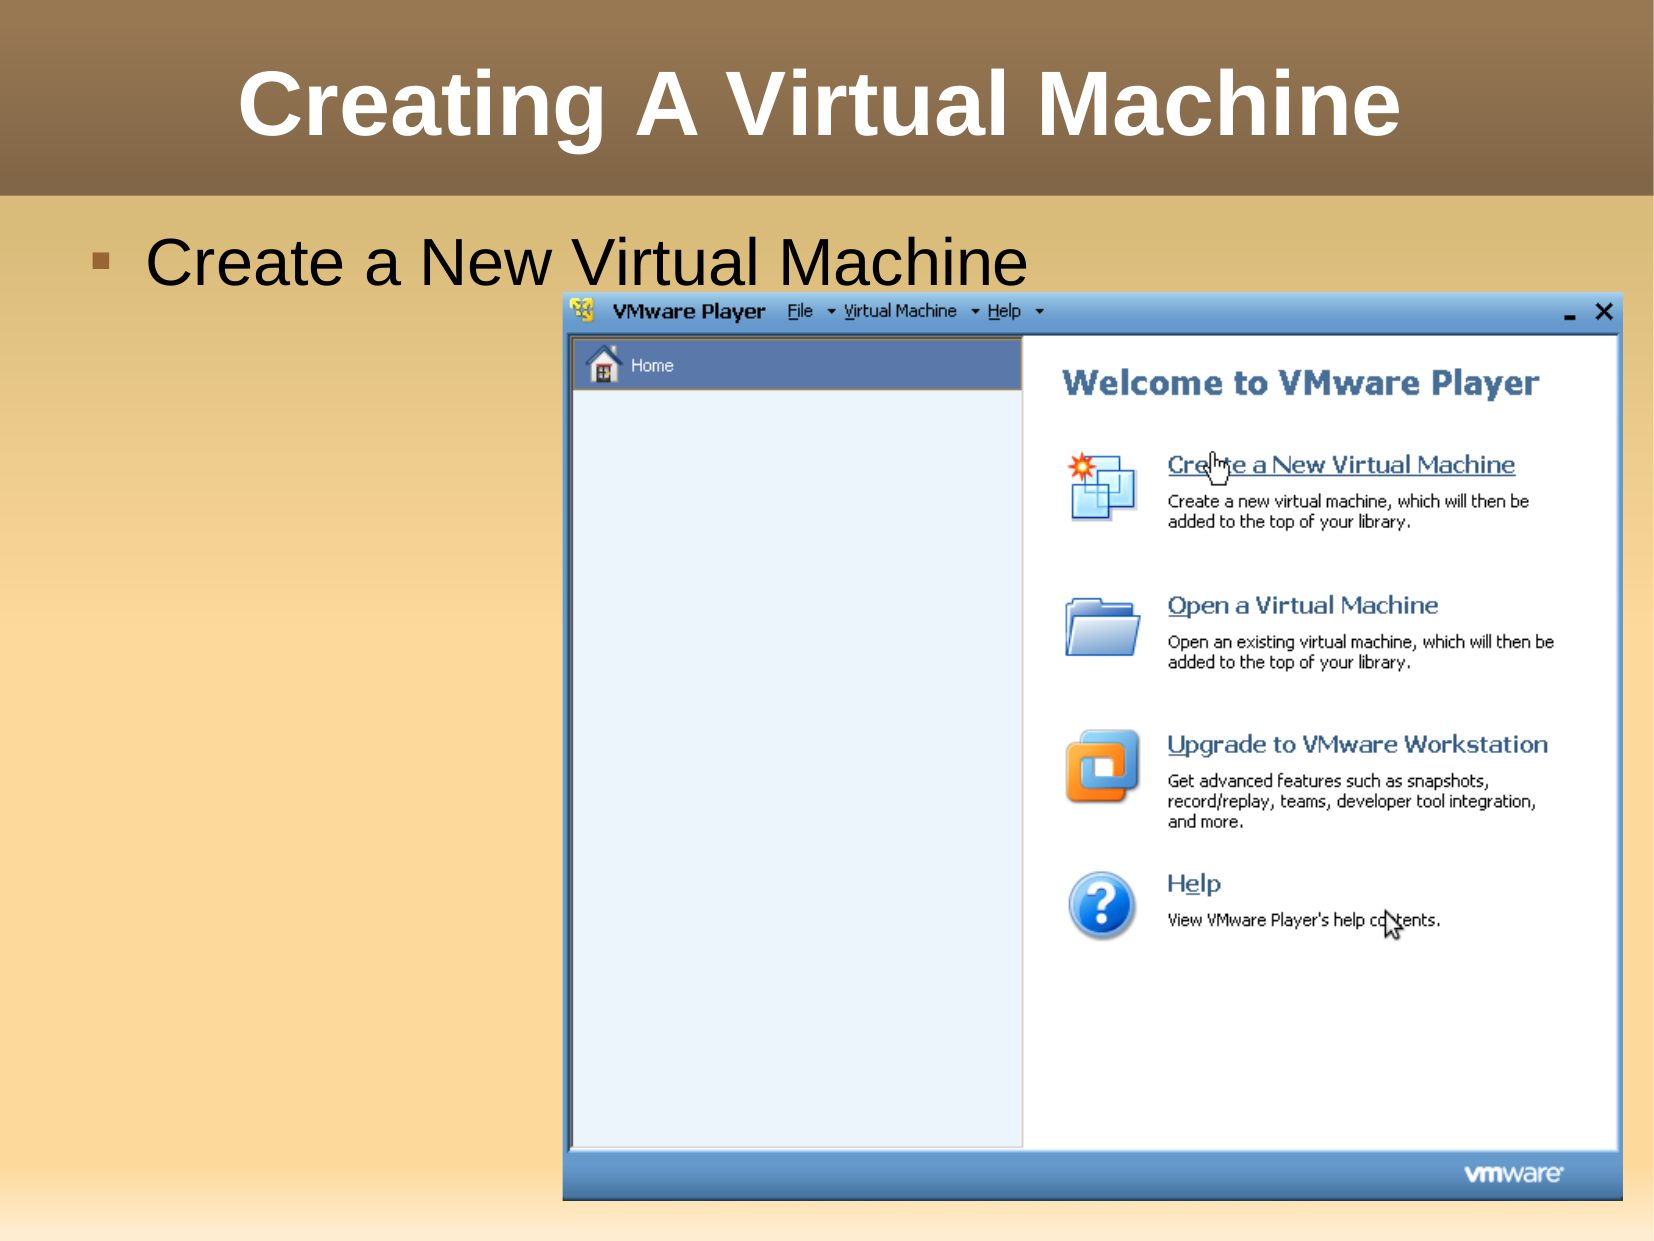

# Creating A Virtual Machine
Create a New Virtual Machine